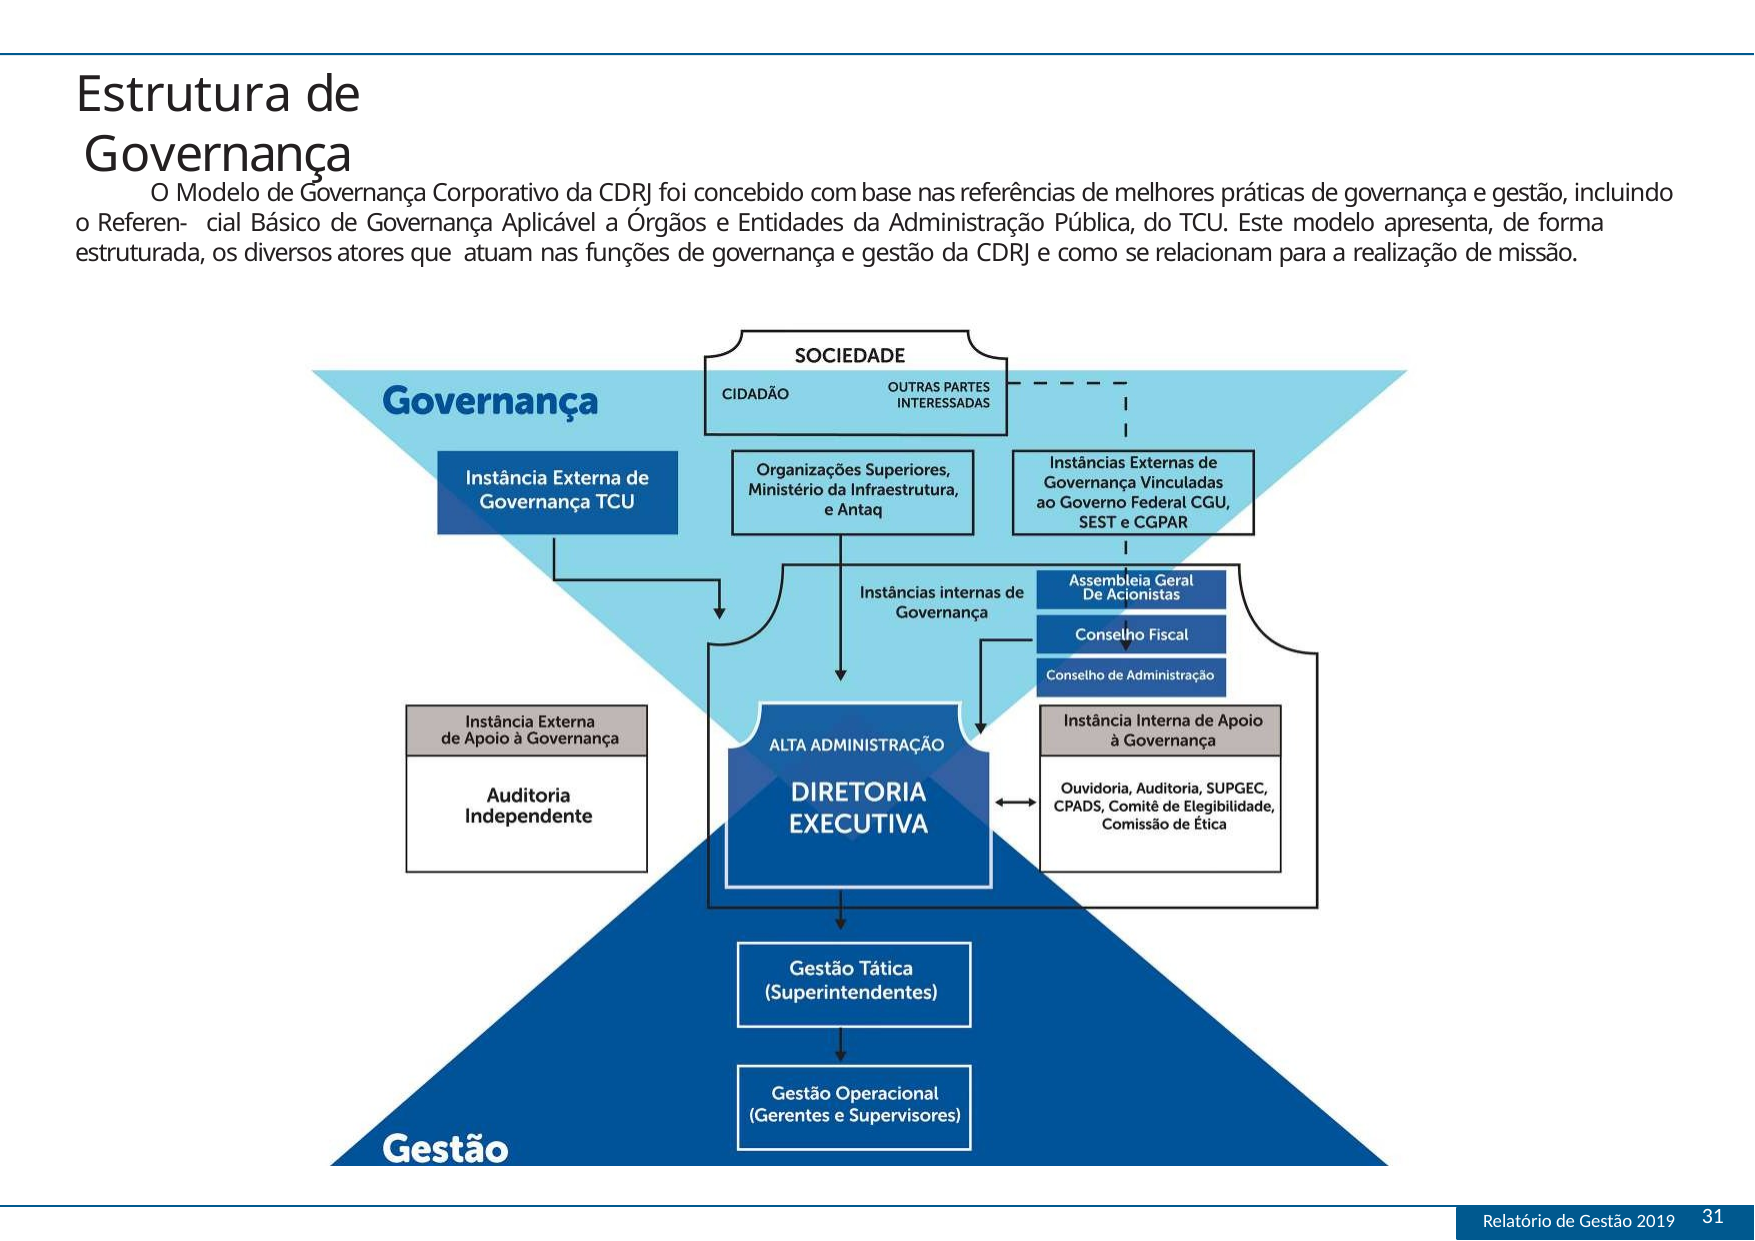

# Estrutura de Governança
O Modelo de Governança Corporativo da CDRJ foi concebido com base nas referências de melhores práticas de governança e gestão, incluindo o Referen- cial Básico de Governança Aplicável a Órgãos e Entidades da Administração Pública, do TCU. Este modelo apresenta, de forma estruturada, os diversos atores que atuam nas funções de governança e gestão da CDRJ e como se relacionam para a realização de missão.
31
Relatório de Gestão 2019